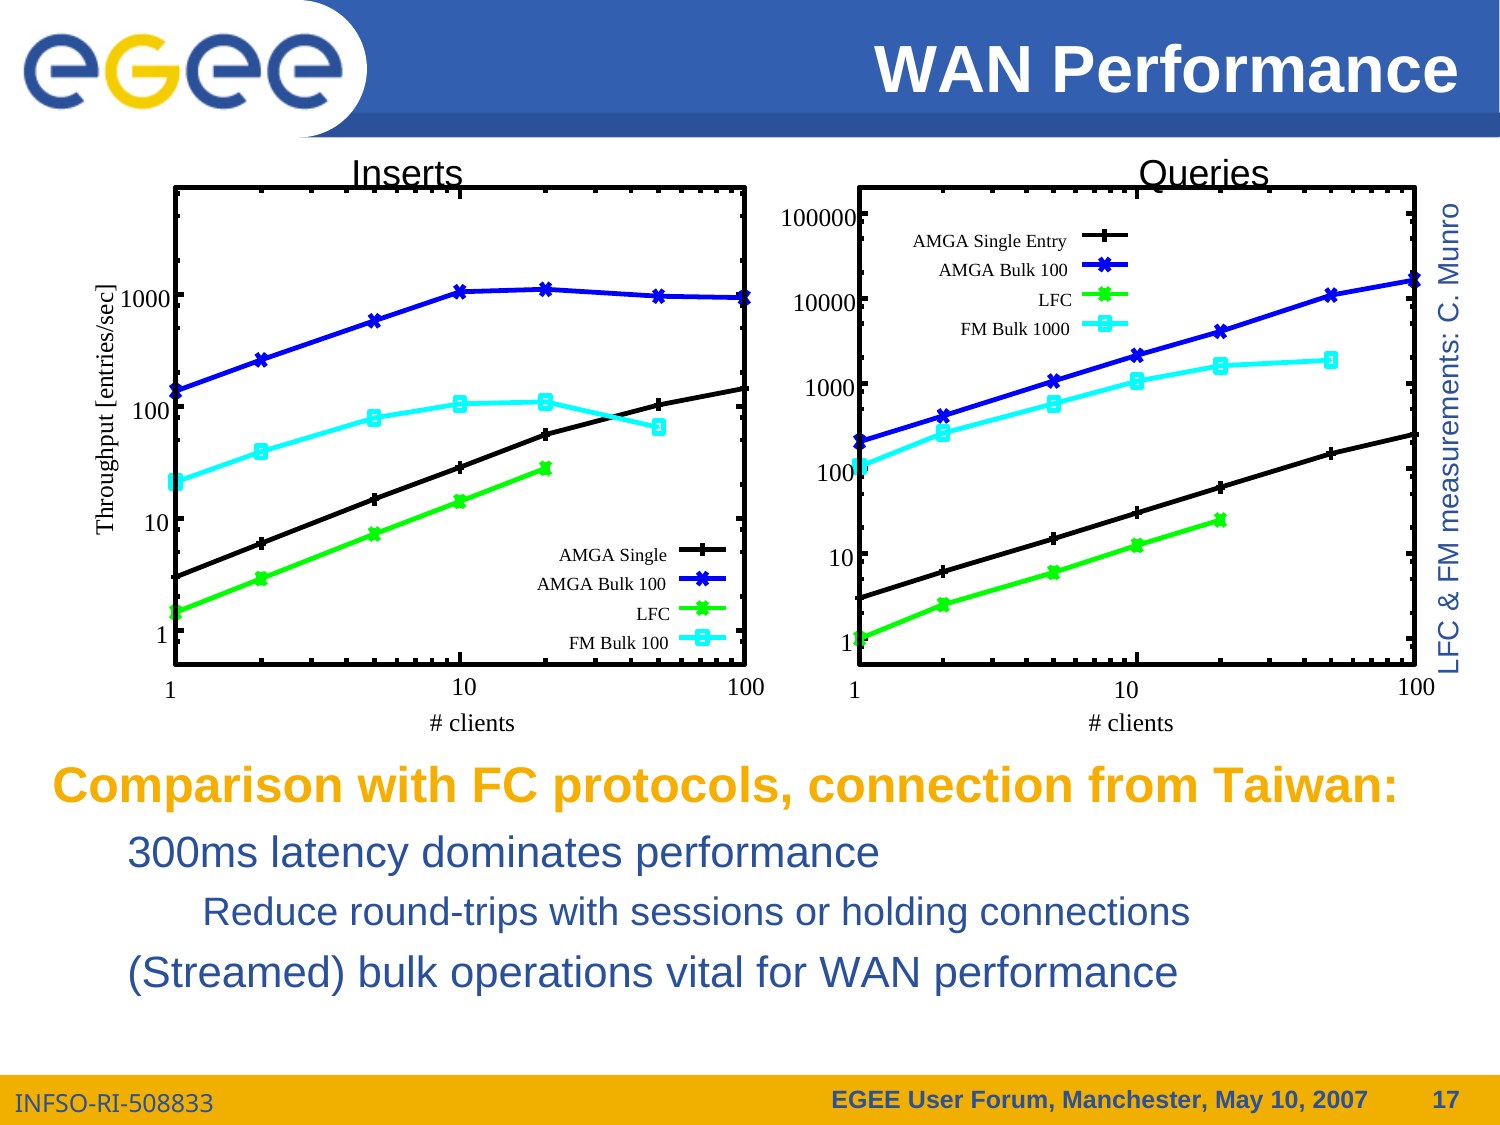

# WAN Performance
Inserts
Queries
 100000
AMGA Single Entry
AMGA Bulk 100
 1000
 10000
LFC
FM Bulk 1000
 1000
Throughput [entries/sec]
 100
 100
 10
 10
AMGA Single
AMGA Bulk 100
LFC
 1
 1
FM Bulk 100
 10
 100
 100
 1
 1
 10
# clients
# clients
LFC & FM measurements: C. Munro
Comparison with FC protocols, connection from Taiwan:
300ms latency dominates performance
Reduce round-trips with sessions or holding connections
(Streamed) bulk operations vital for WAN performance